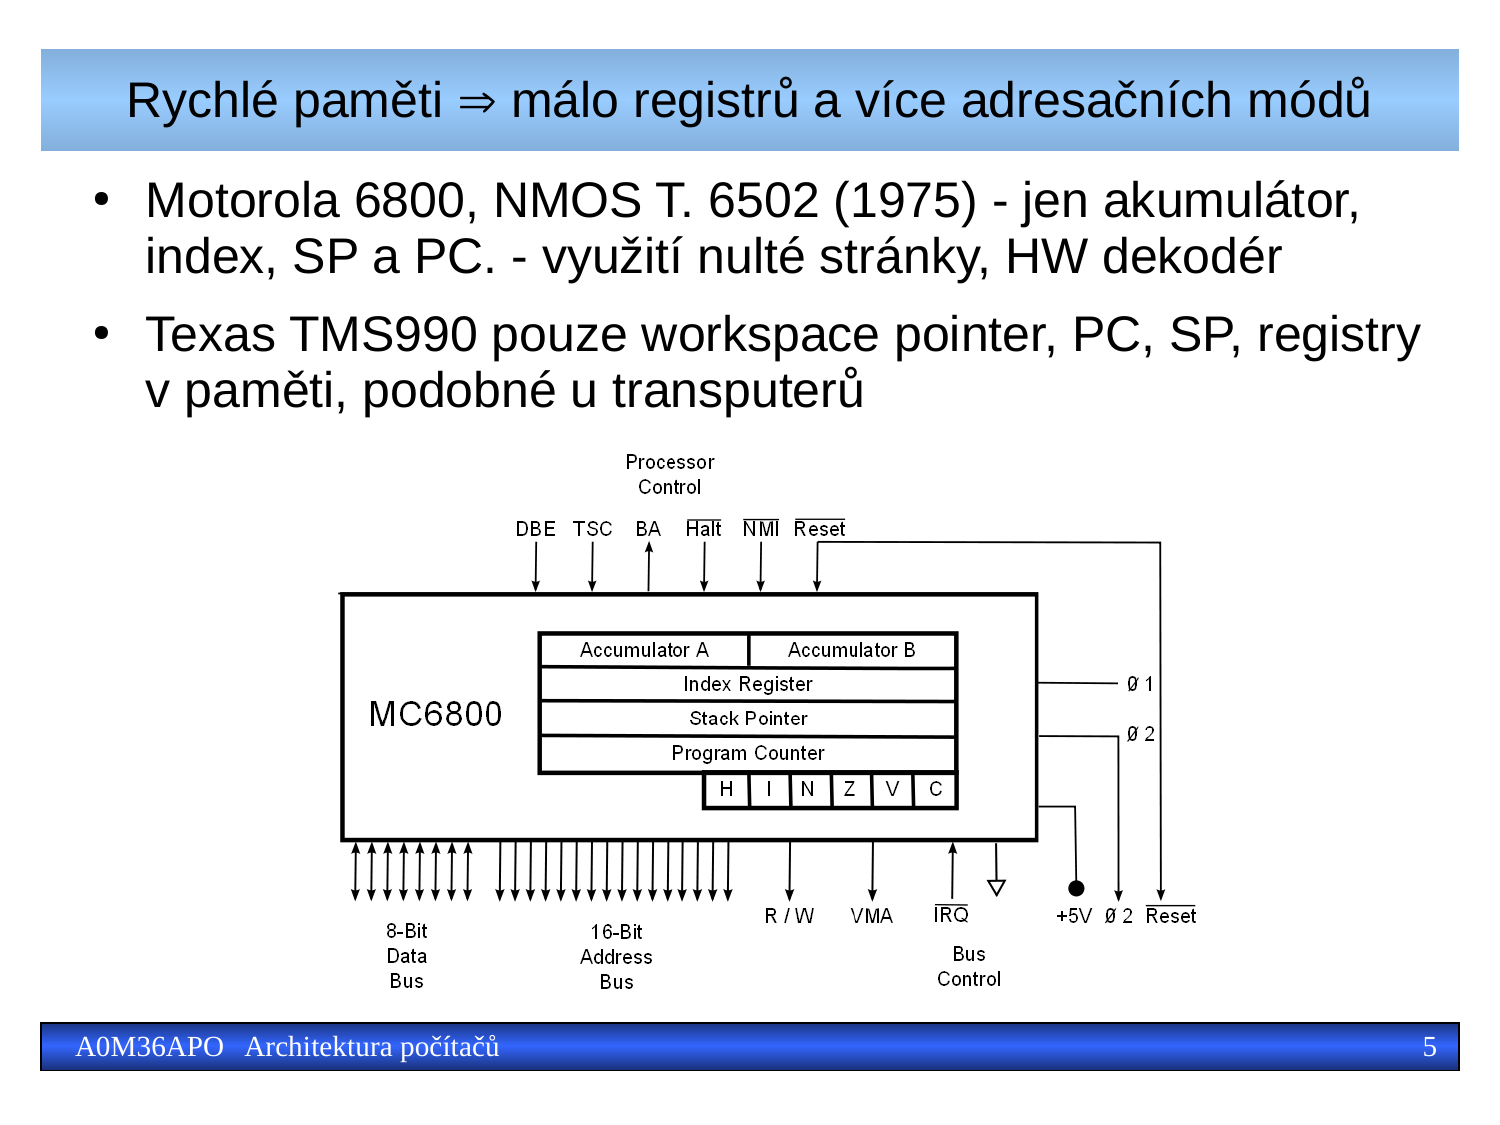

# Rychlé paměti ⇒ málo registrů a více adresačních módů
Motorola 6800, NMOS T. 6502 (1975) - jen akumulátor, index, SP a PC. - využití nulté stránky, HW dekodér
Texas TMS990 pouze workspace pointer, PC, SP, registry v paměti, podobné u transputerů
A0M36APO Architektura počítačů
5